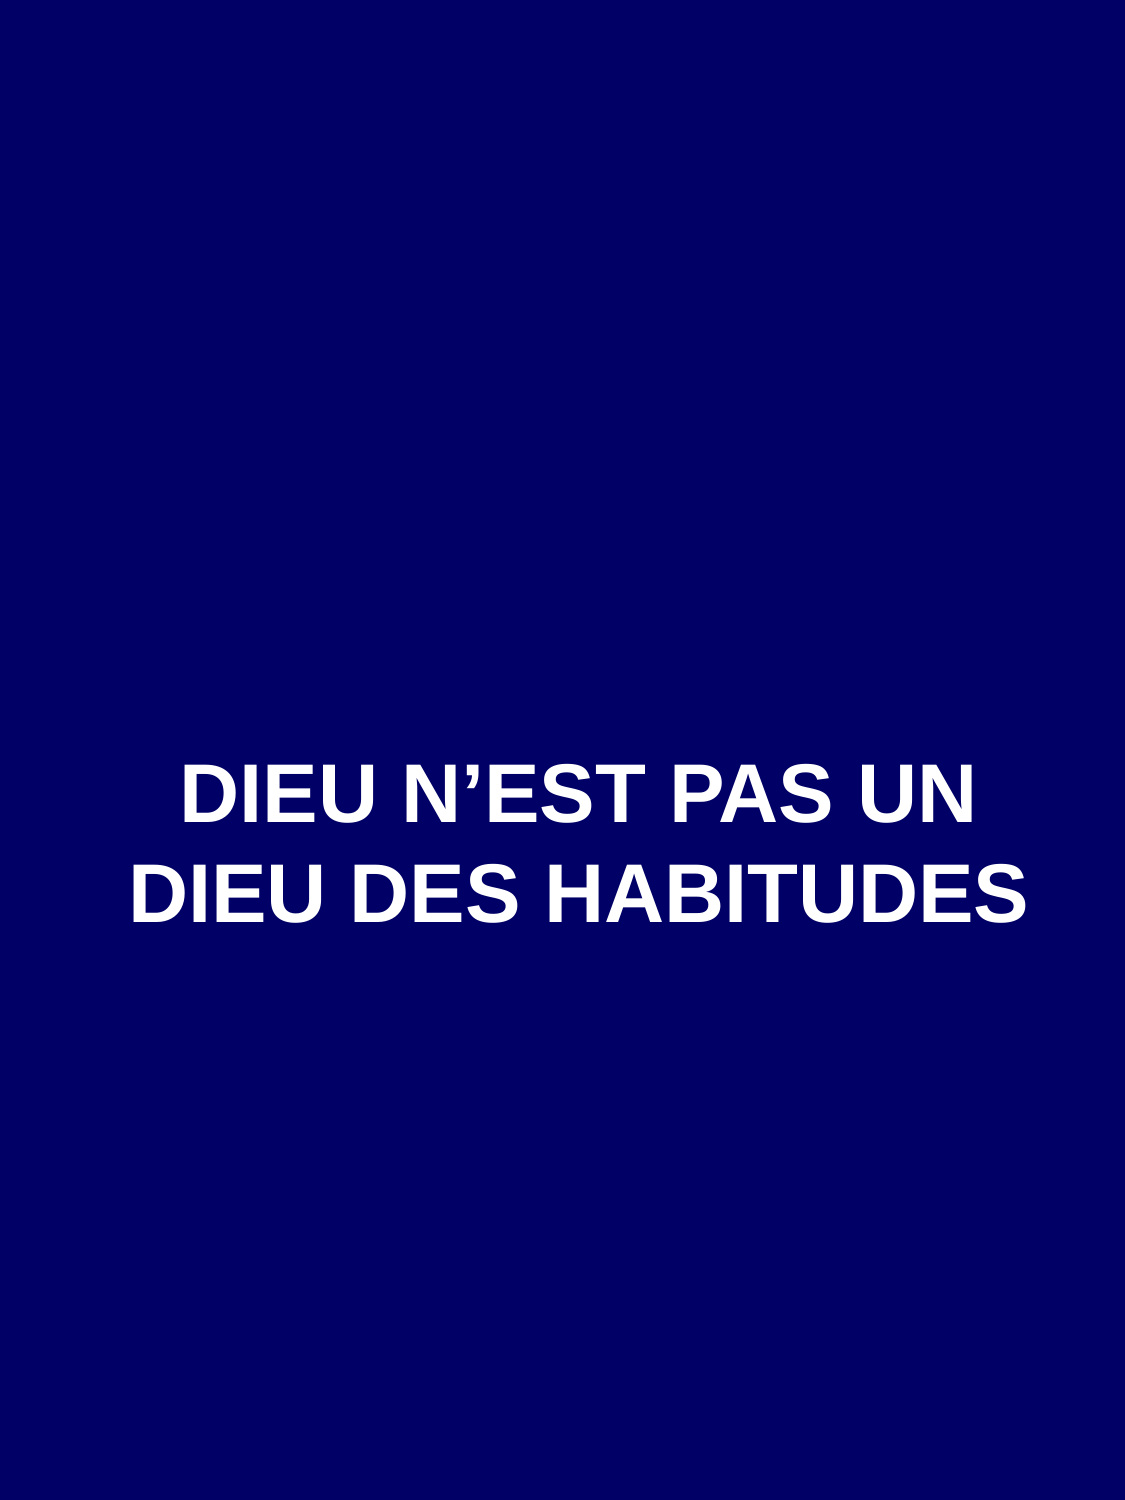

DIEU N’EST PAS UN DIEU DES HABITUDES